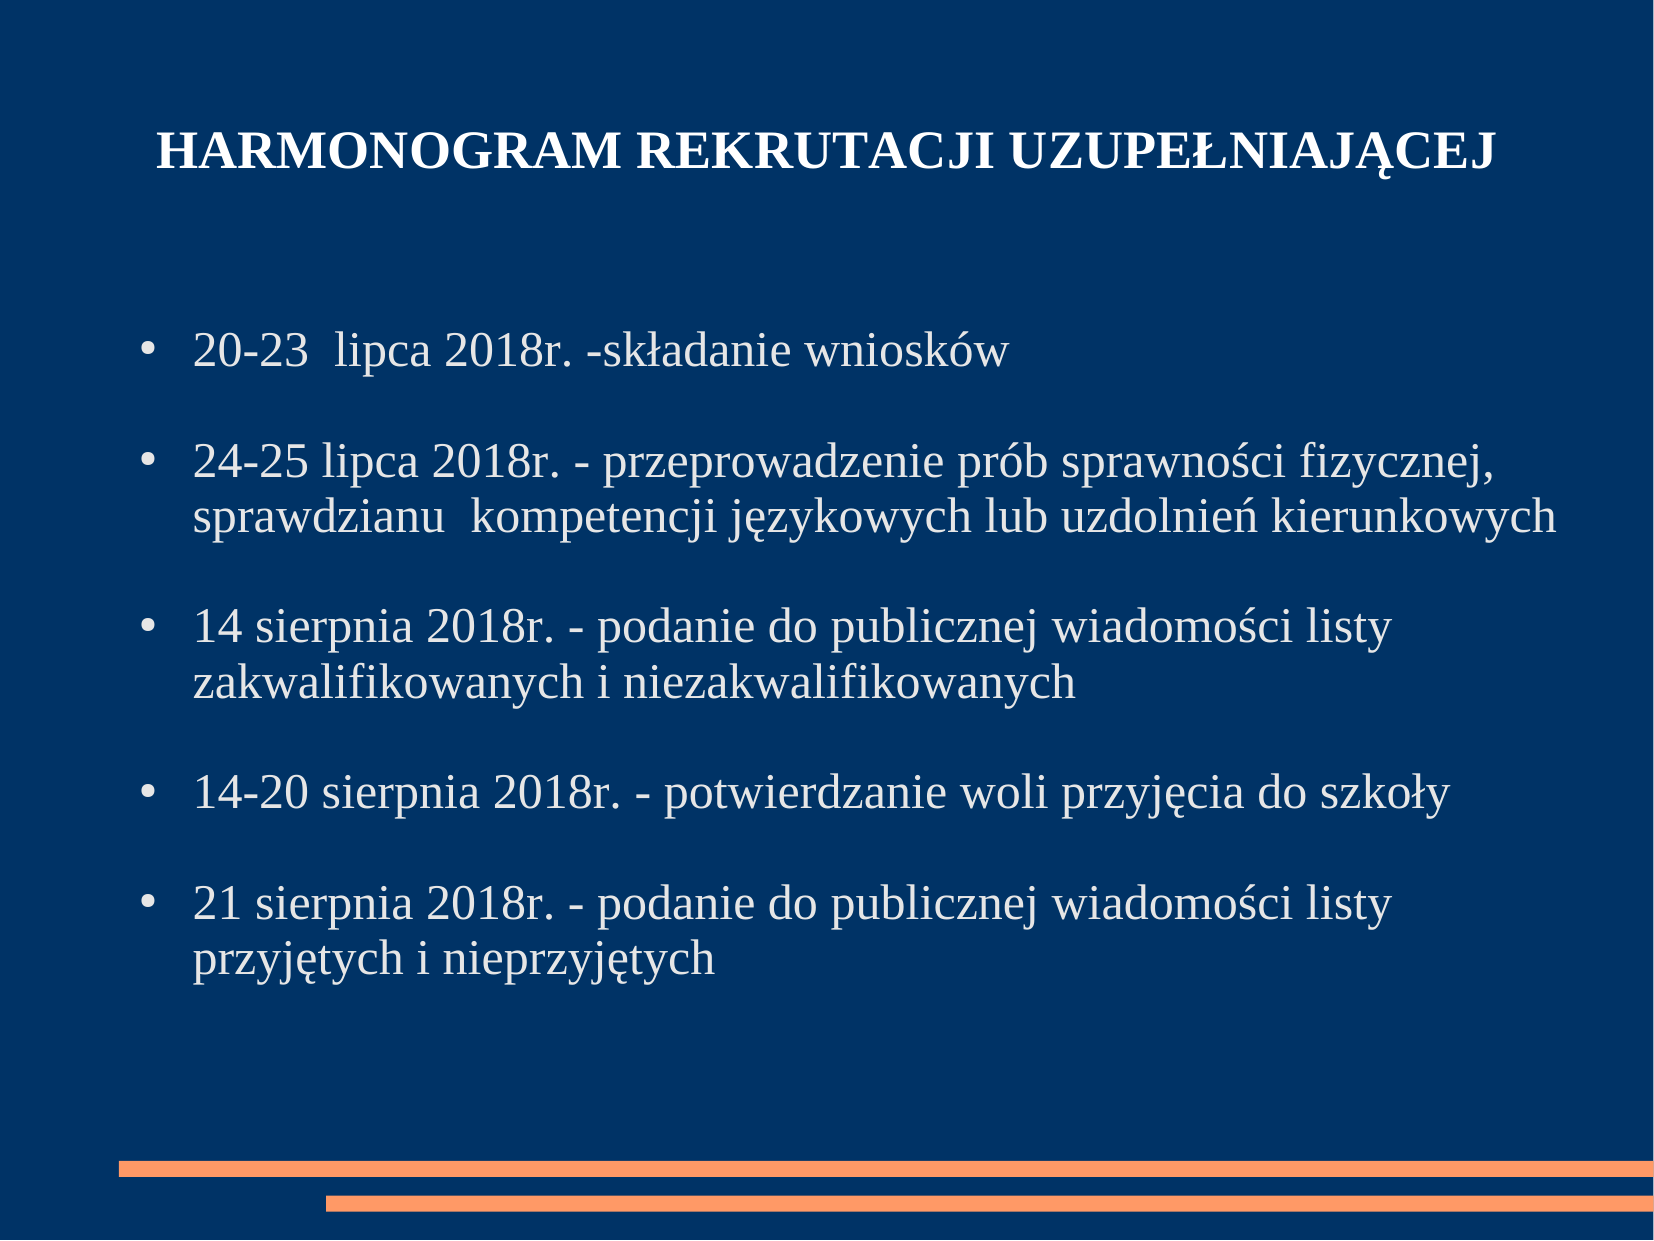

# HARMONOGRAM REKRUTACJI UZUPEŁNIAJĄCEJ
20-23 lipca 2018r. -składanie wniosków
24-25 lipca 2018r. - przeprowadzenie prób sprawności fizycznej, sprawdzianu kompetencji językowych lub uzdolnień kierunkowych
14 sierpnia 2018r. - podanie do publicznej wiadomości listy zakwalifikowanych i niezakwalifikowanych
14-20 sierpnia 2018r. - potwierdzanie woli przyjęcia do szkoły
21 sierpnia 2018r. - podanie do publicznej wiadomości listy przyjętych i nieprzyjętych